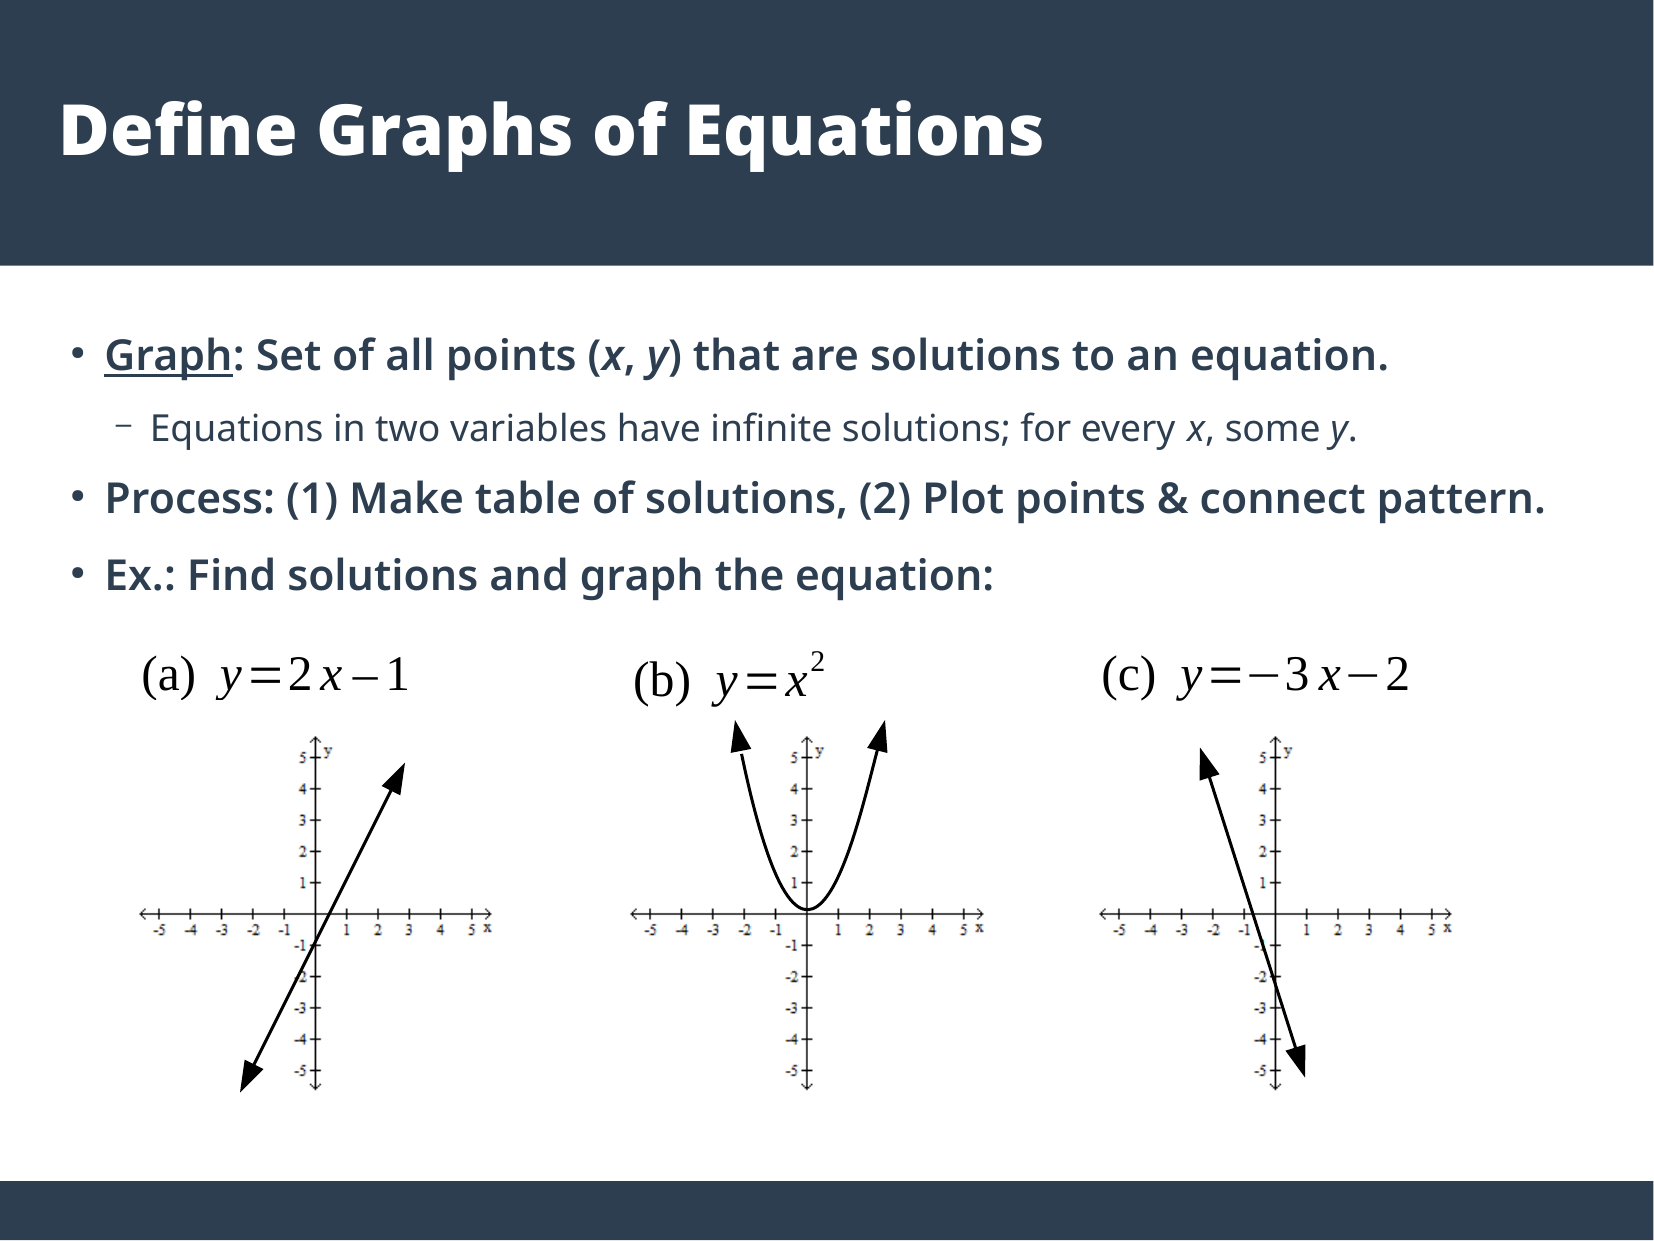

# Define Graphs of Equations
Graph: Set of all points (x, y) that are solutions to an equation.
Equations in two variables have infinite solutions; for every x, some y.
Process: (1) Make table of solutions, (2) Plot points & connect pattern.
Ex.: Find solutions and graph the equation: